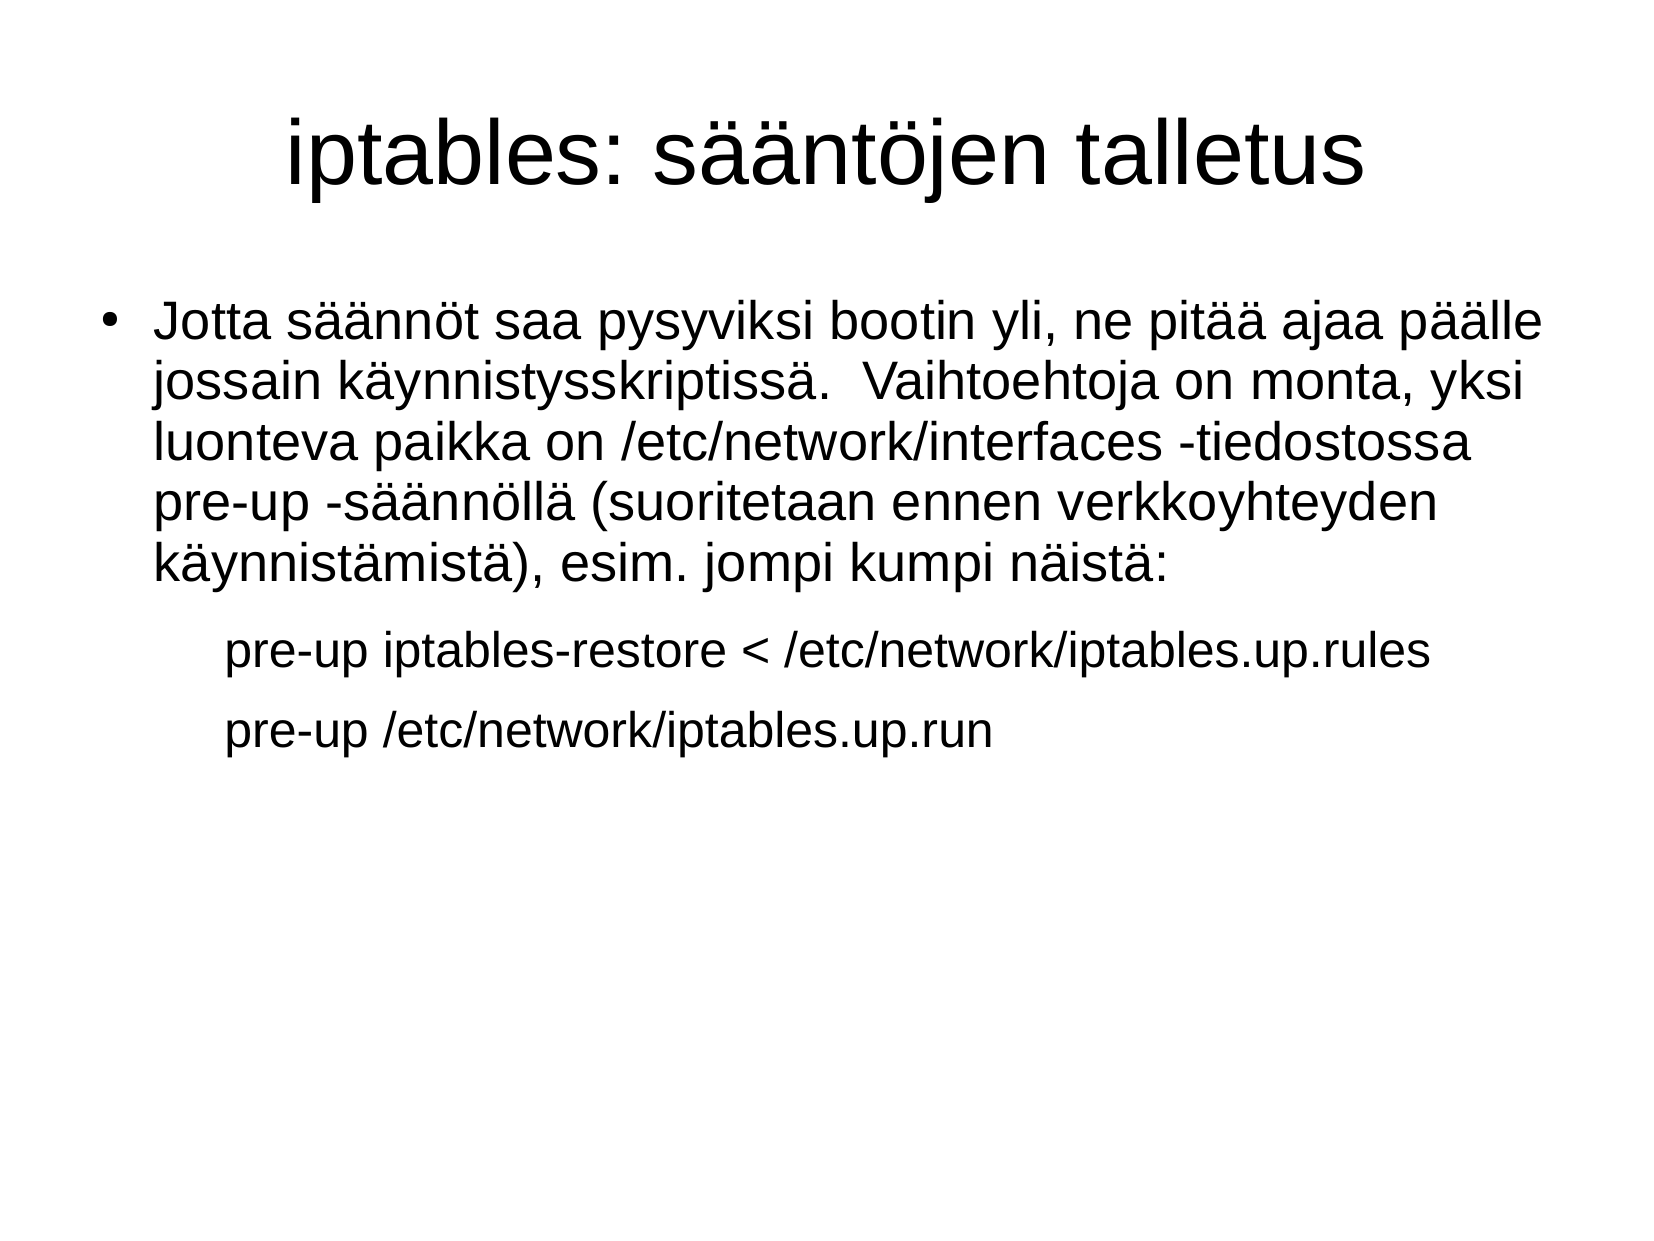

# iptables: sääntöjen talletus
Jotta säännöt saa pysyviksi bootin yli, ne pitää ajaa päälle jossain käynnistysskriptissä. Vaihtoehtoja on monta, yksi luonteva paikka on /etc/network/interfaces -tiedostossa pre-up -säännöllä (suoritetaan ennen verkkoyhteyden käynnistämistä), esim. jompi kumpi näistä:
pre-up iptables-restore < /etc/network/iptables.up.rules
pre-up /etc/network/iptables.up.run